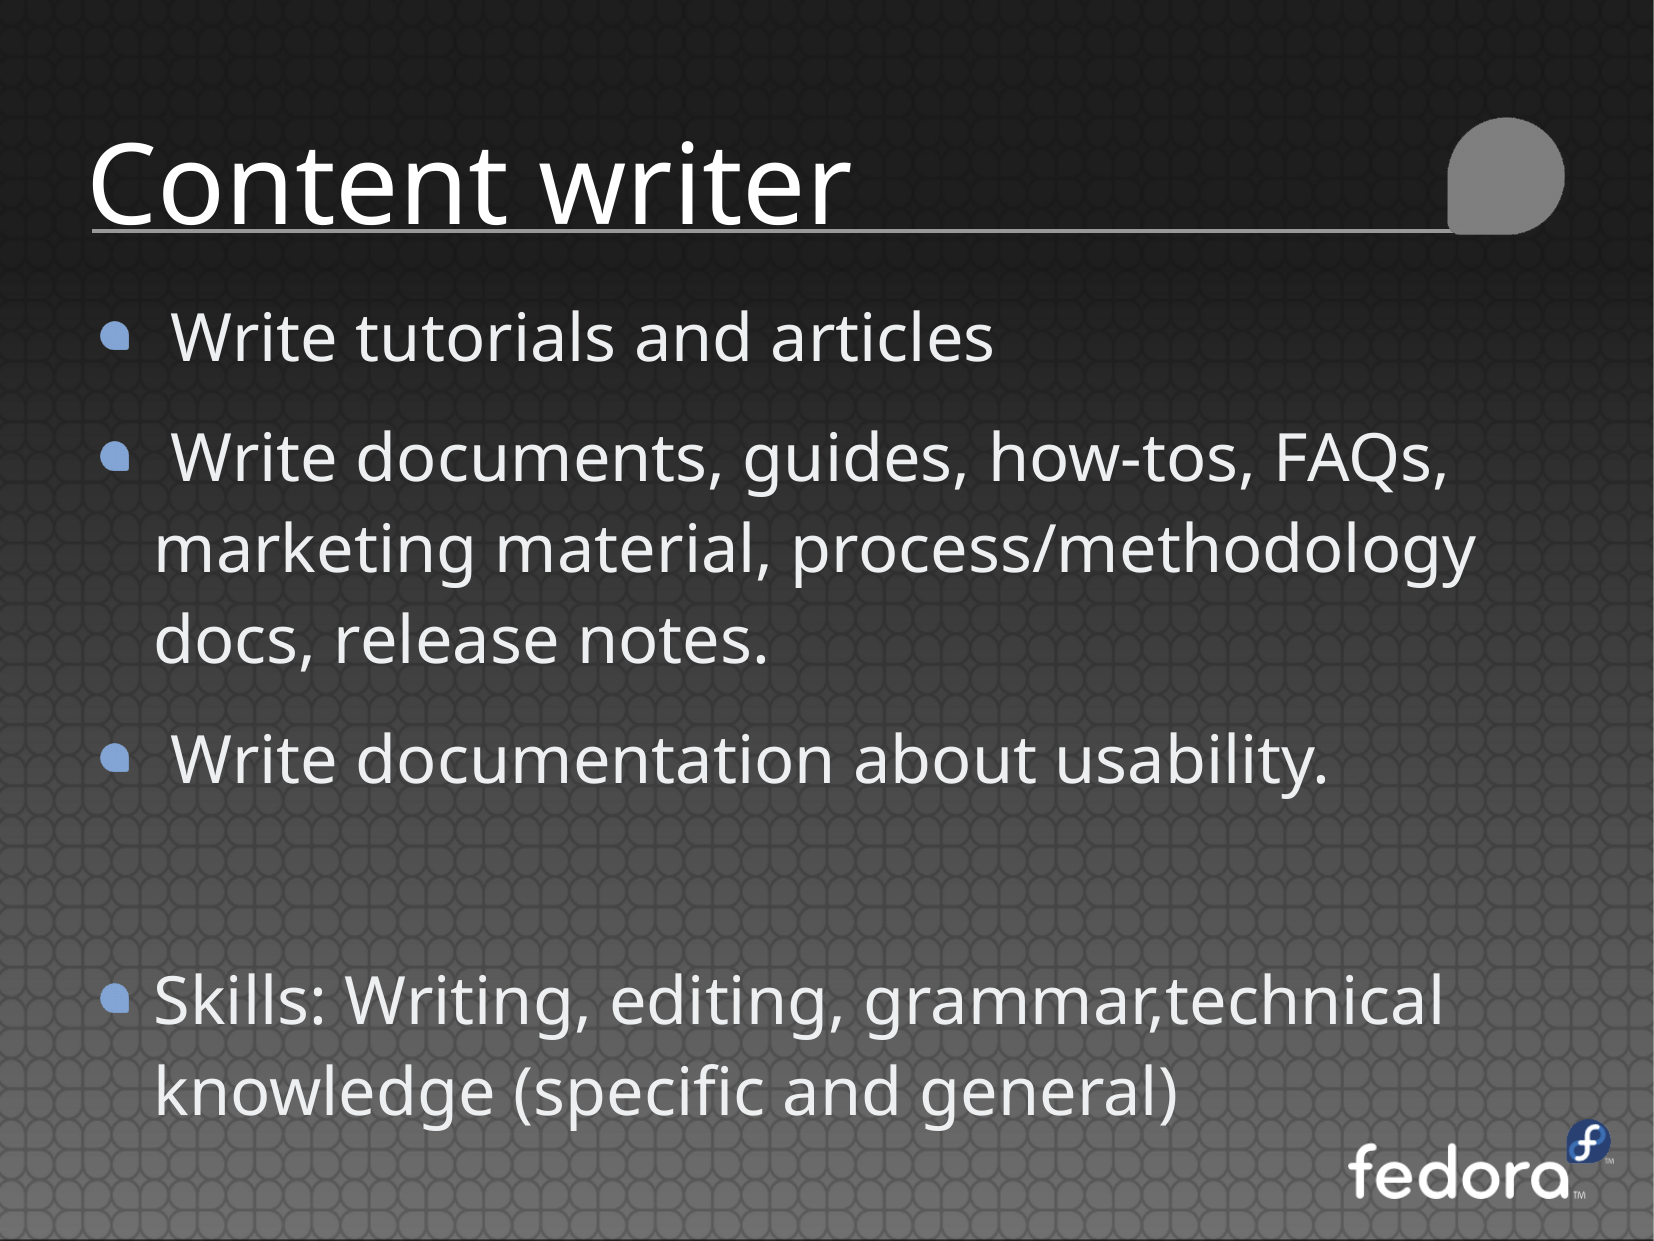

# Content writer
 Write tutorials and articles
 Write documents, guides, how-tos, FAQs, marketing material, process/methodology docs, release notes.
 Write documentation about usability.
Skills: Writing, editing, grammar,technical knowledge (specific and general)